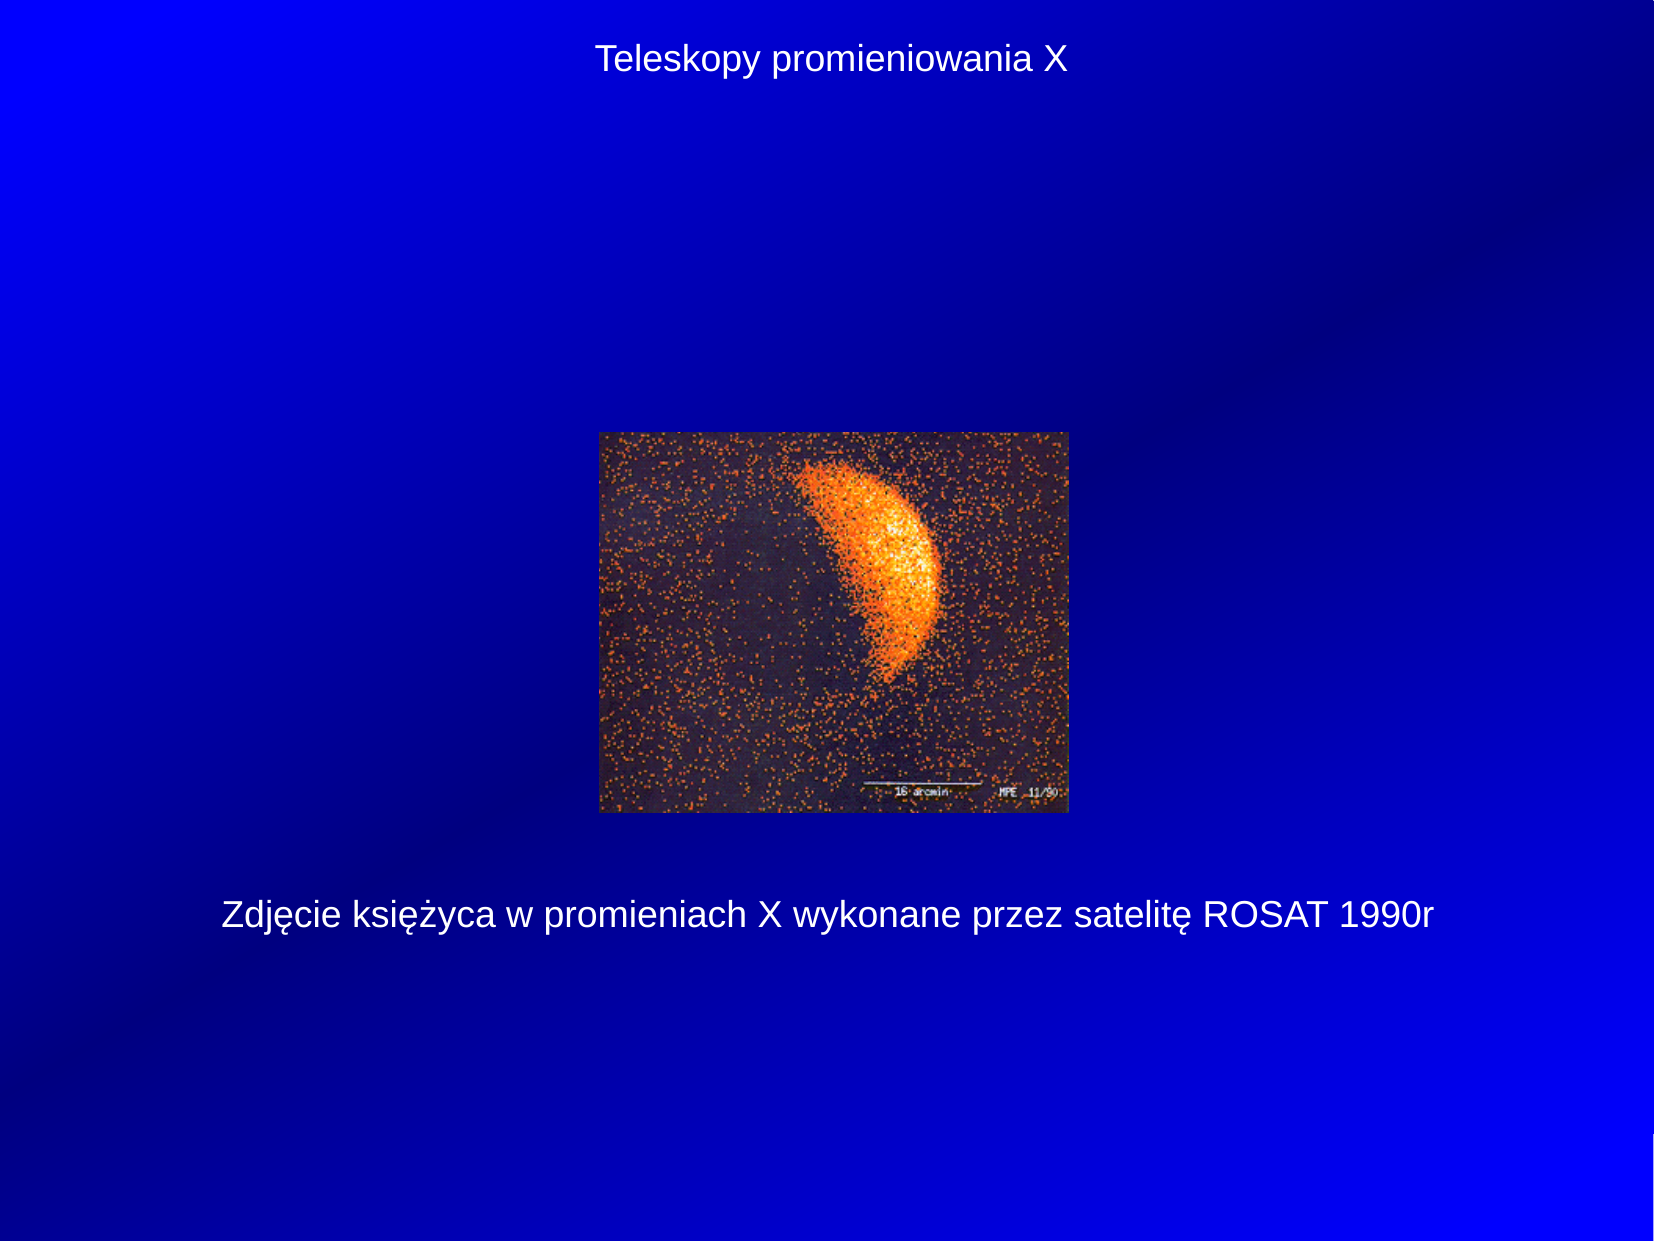

Teleskopy promieniowania X
Zdjęcie księżyca w promieniach X wykonane przez satelitę ROSAT 1990r